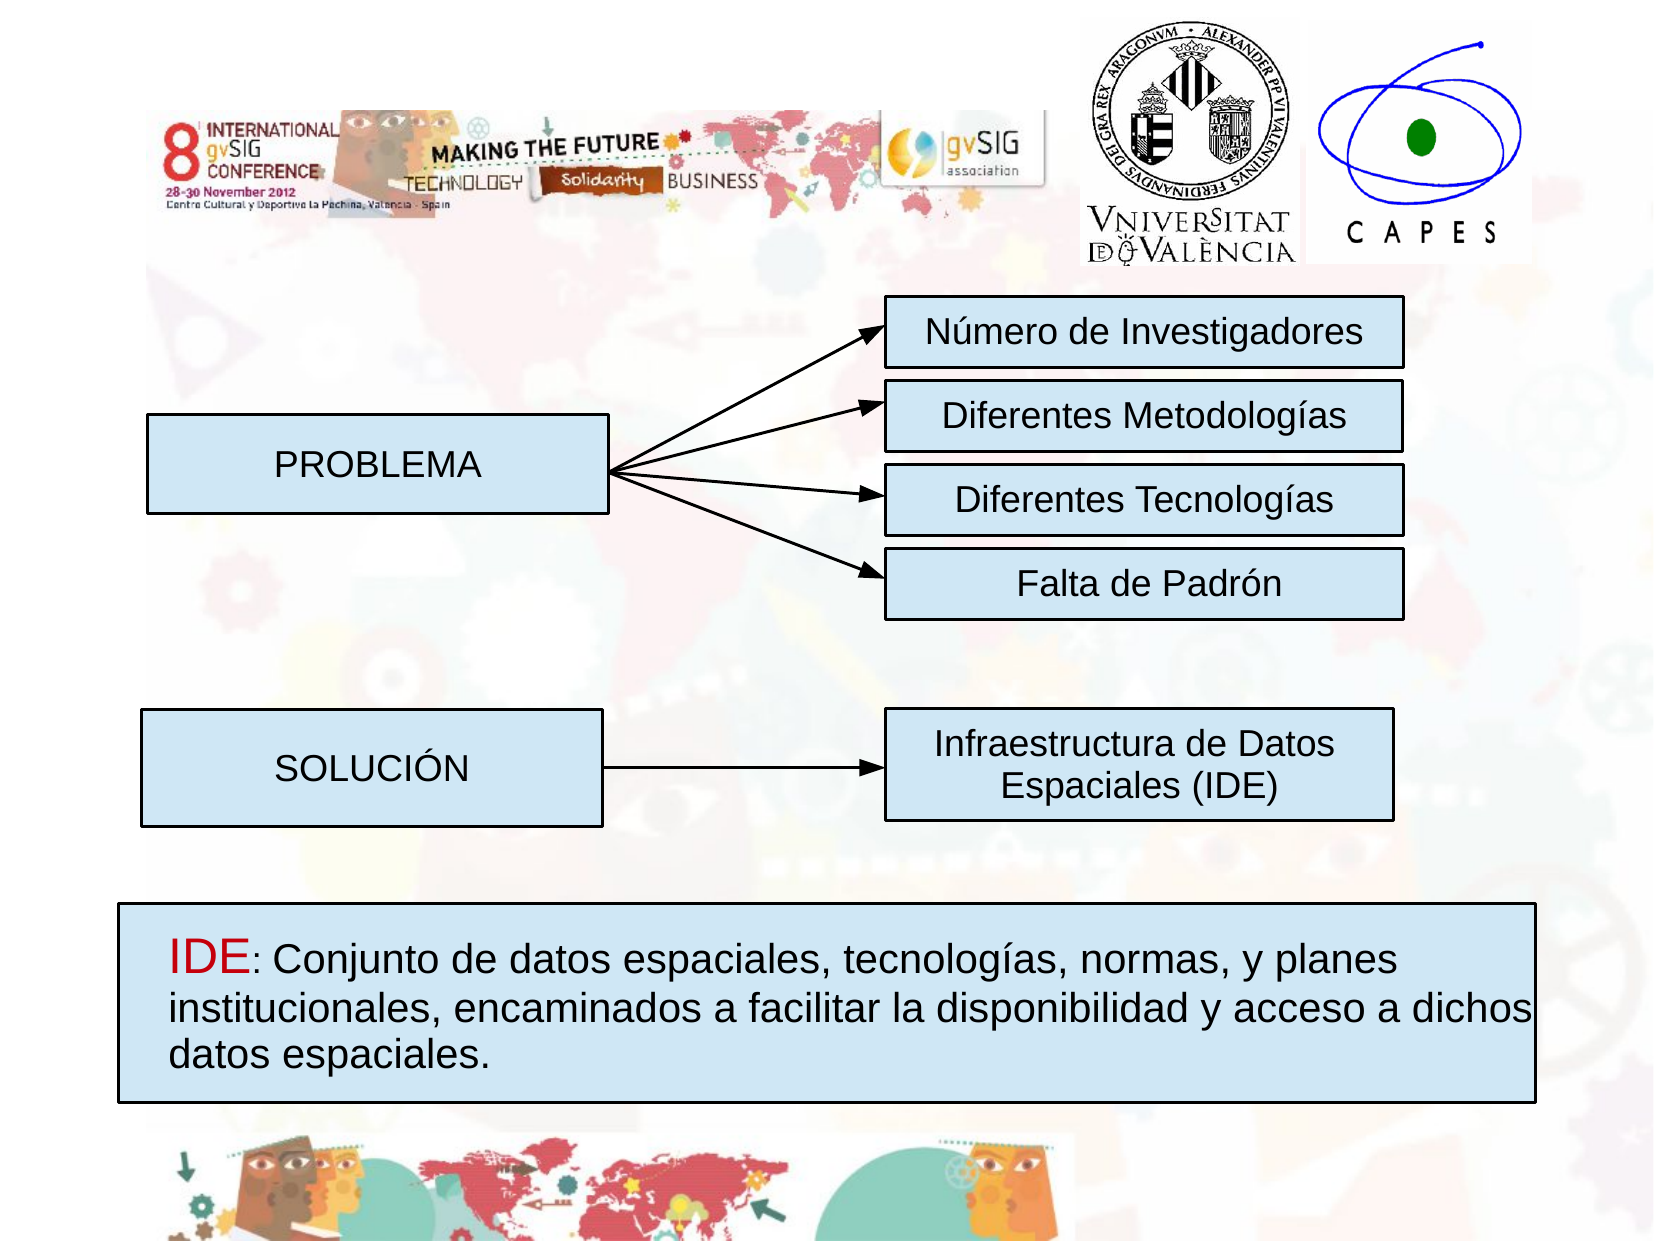

#
Número de Investigadores
Diferentes Metodologías
PROBLEMA
Diferentes Tecnologías
 Falta de Padrón
Infraestructura de Datos
Espaciales (IDE)
SOLUCIÓN
IDE: Conjunto de datos espaciales, tecnologías, normas, y planes
institucionales, encaminados a facilitar la disponibilidad y acceso a dichos
datos espaciales.